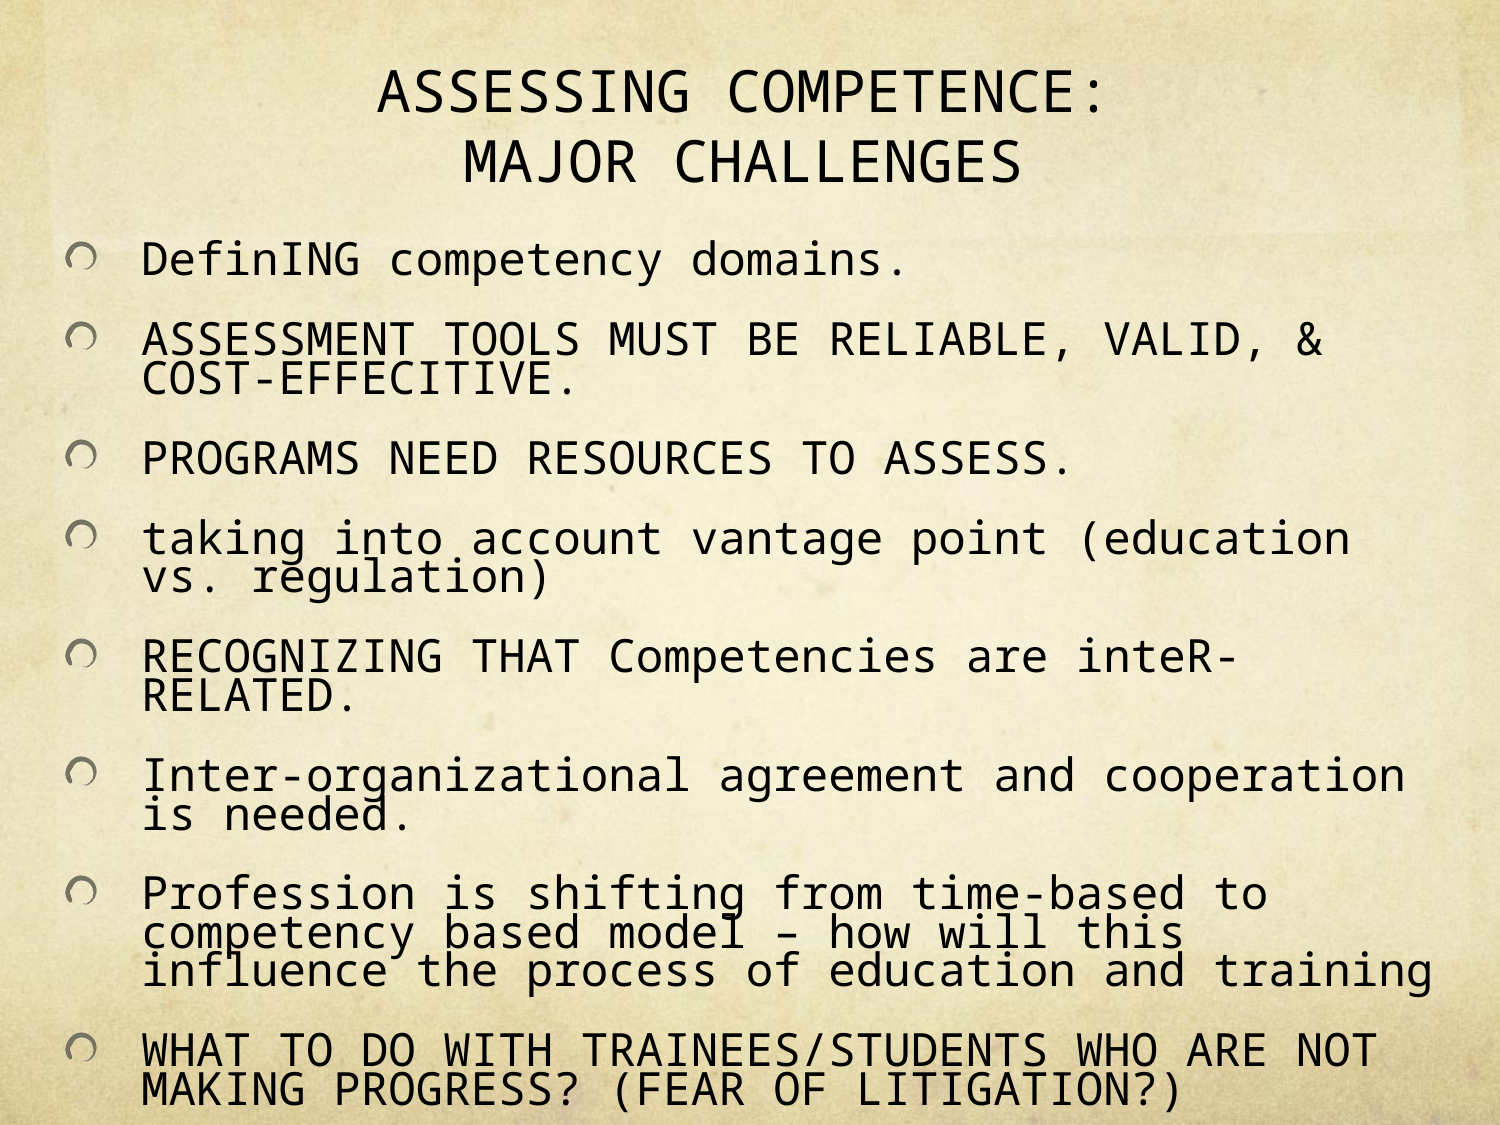

# ASSESSING COMPETENCE: MAJOR CHALLENGES
DefinING competency domains.
ASSESSMENT TOOLS MUST BE RELIABLE, VALID, & COST-EFFECITIVE.
PROGRAMS NEED RESOURCES TO ASSESS.
taking into account vantage point (education vs. regulation)
RECOGNIZING THAT Competencies are inteR-RELATED.
Inter-organizational agreement and cooperation is needed.
Profession is shifting from time-based to competency based model – how will this influence the process of education and training
WHAT TO DO WITH TRAINEES/STUDENTS WHO ARE NOT MAKING PROGRESS? (FEAR OF LITIGATION?)